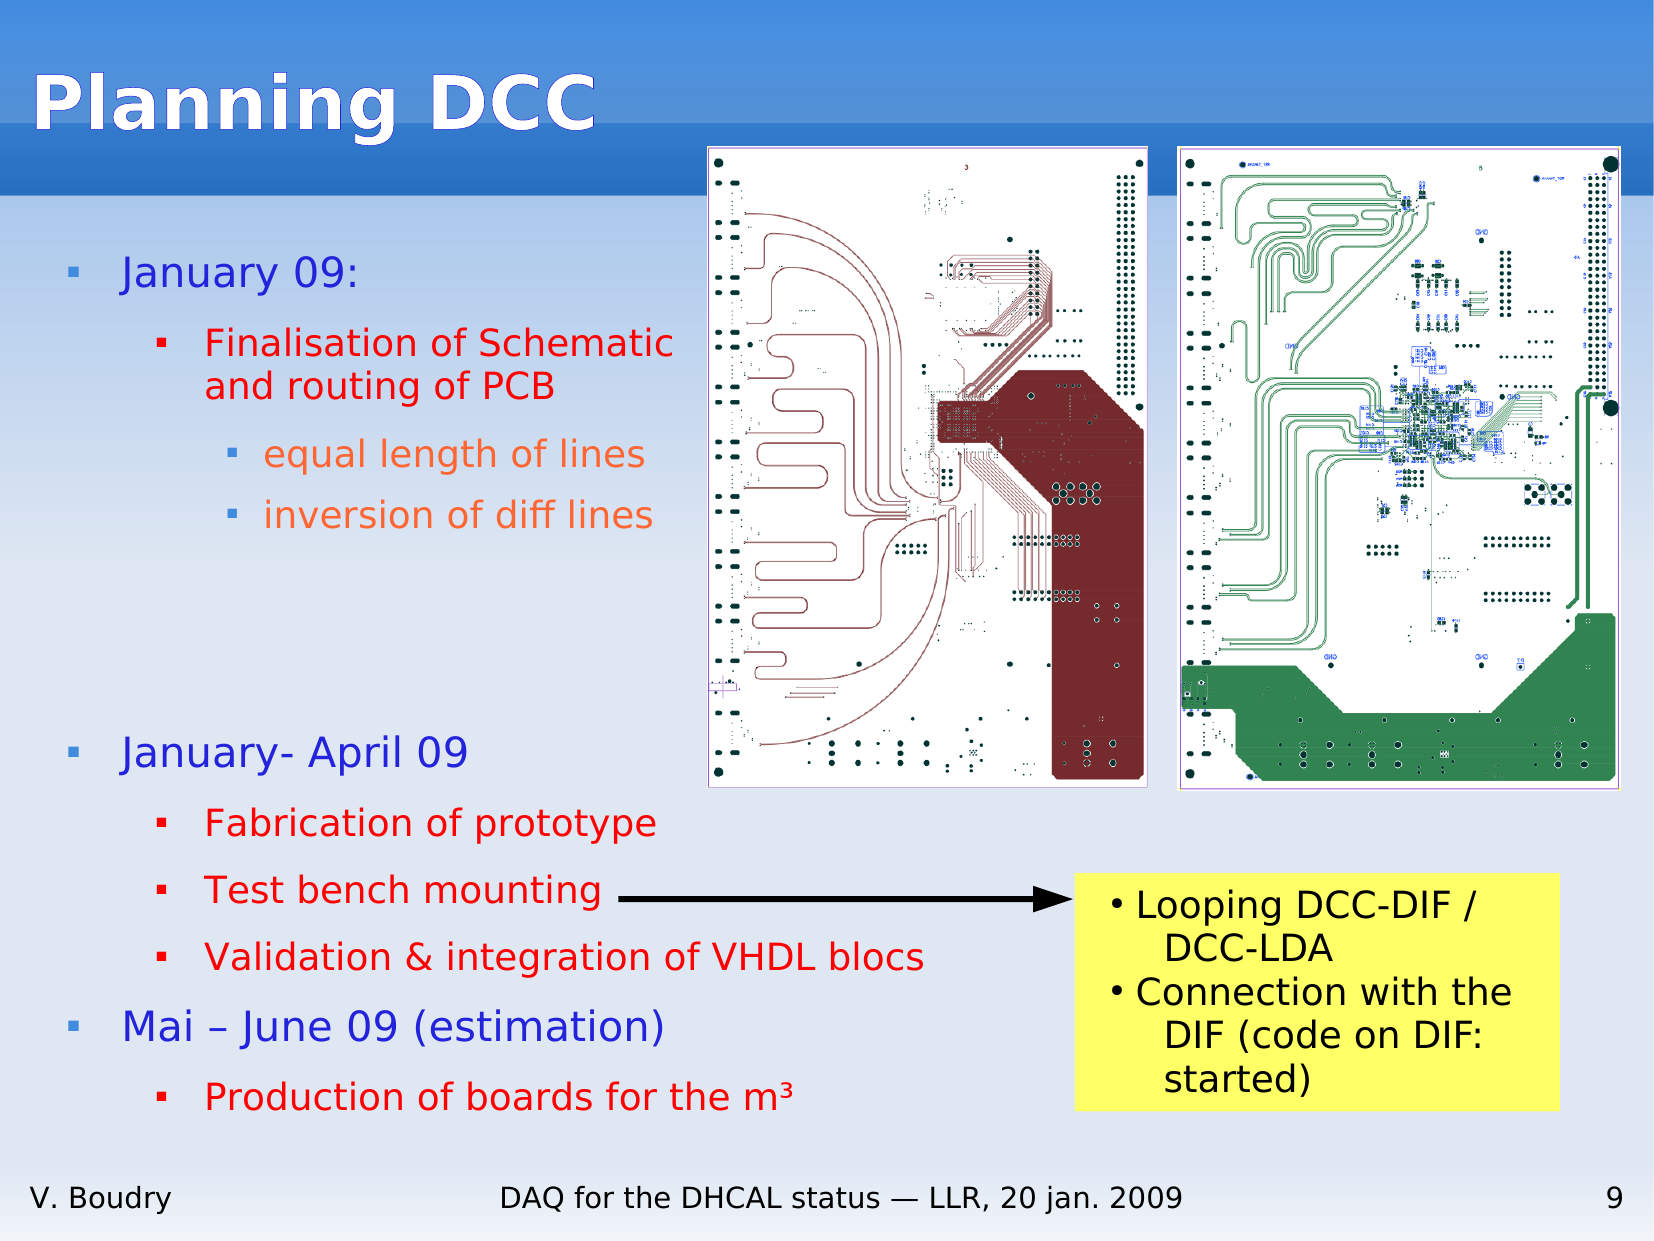

# Planning DCC
January 09:
Finalisation of Schematic
and routing of PCB
equal length of lines
inversion of diff lines
January- April 09
Fabrication of prototype
Test bench mounting
Validation & integration of VHDL blocs
Mai – June 09 (estimation)
Production of boards for the m³
 Looping DCC-DIF / DCC-LDA
 Connection with the DIF (code on DIF: started)
DAQ for the DHCAL status — LLR, 20 jan. 2009
9